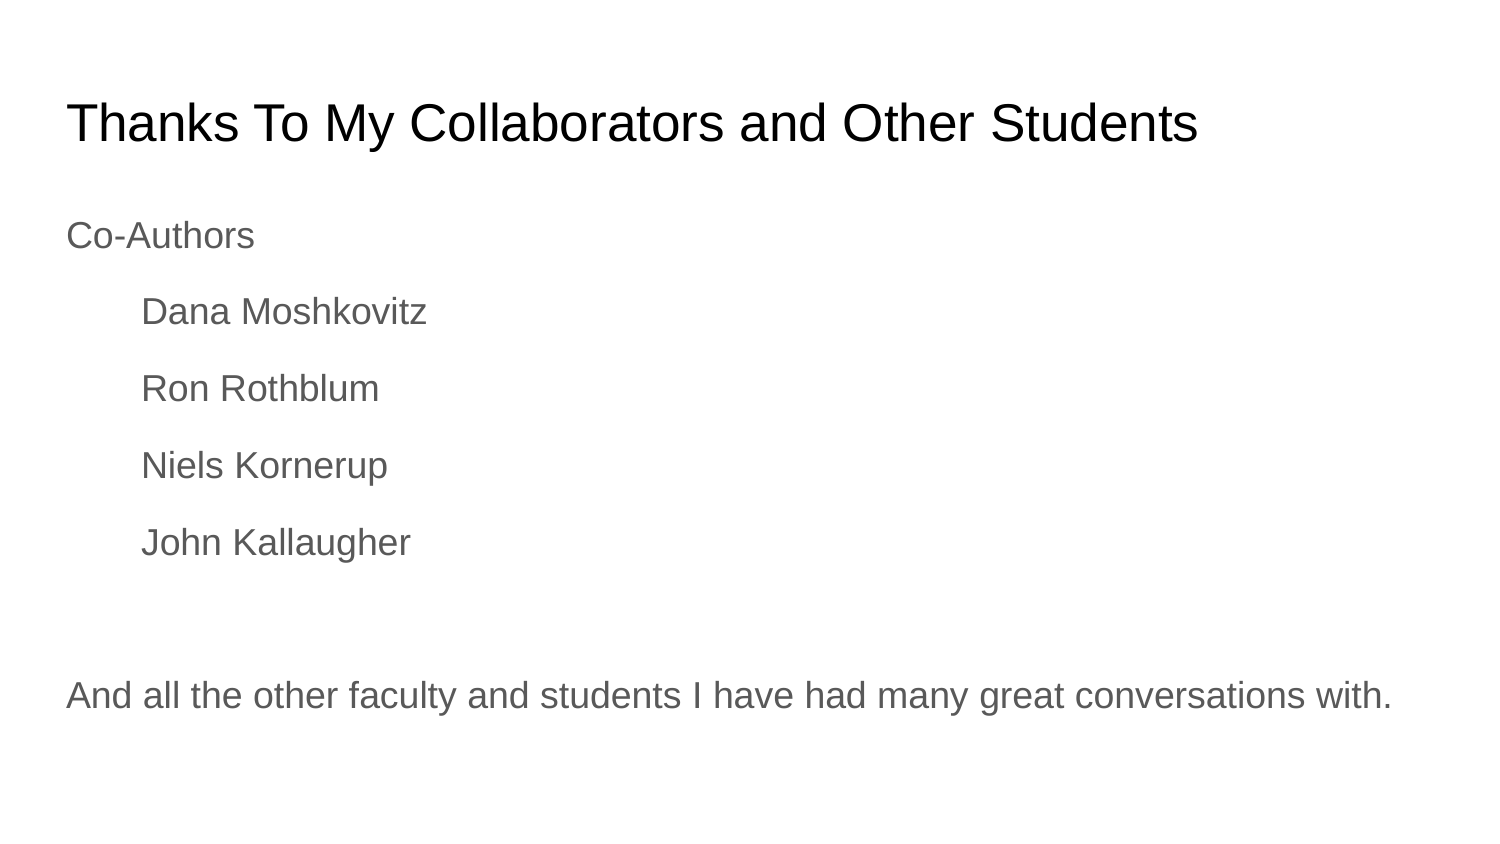

# Thanks To My Collaborators and Other Students
Co-Authors
Dana Moshkovitz
Ron Rothblum
Niels Kornerup
John Kallaugher
And all the other faculty and students I have had many great conversations with.